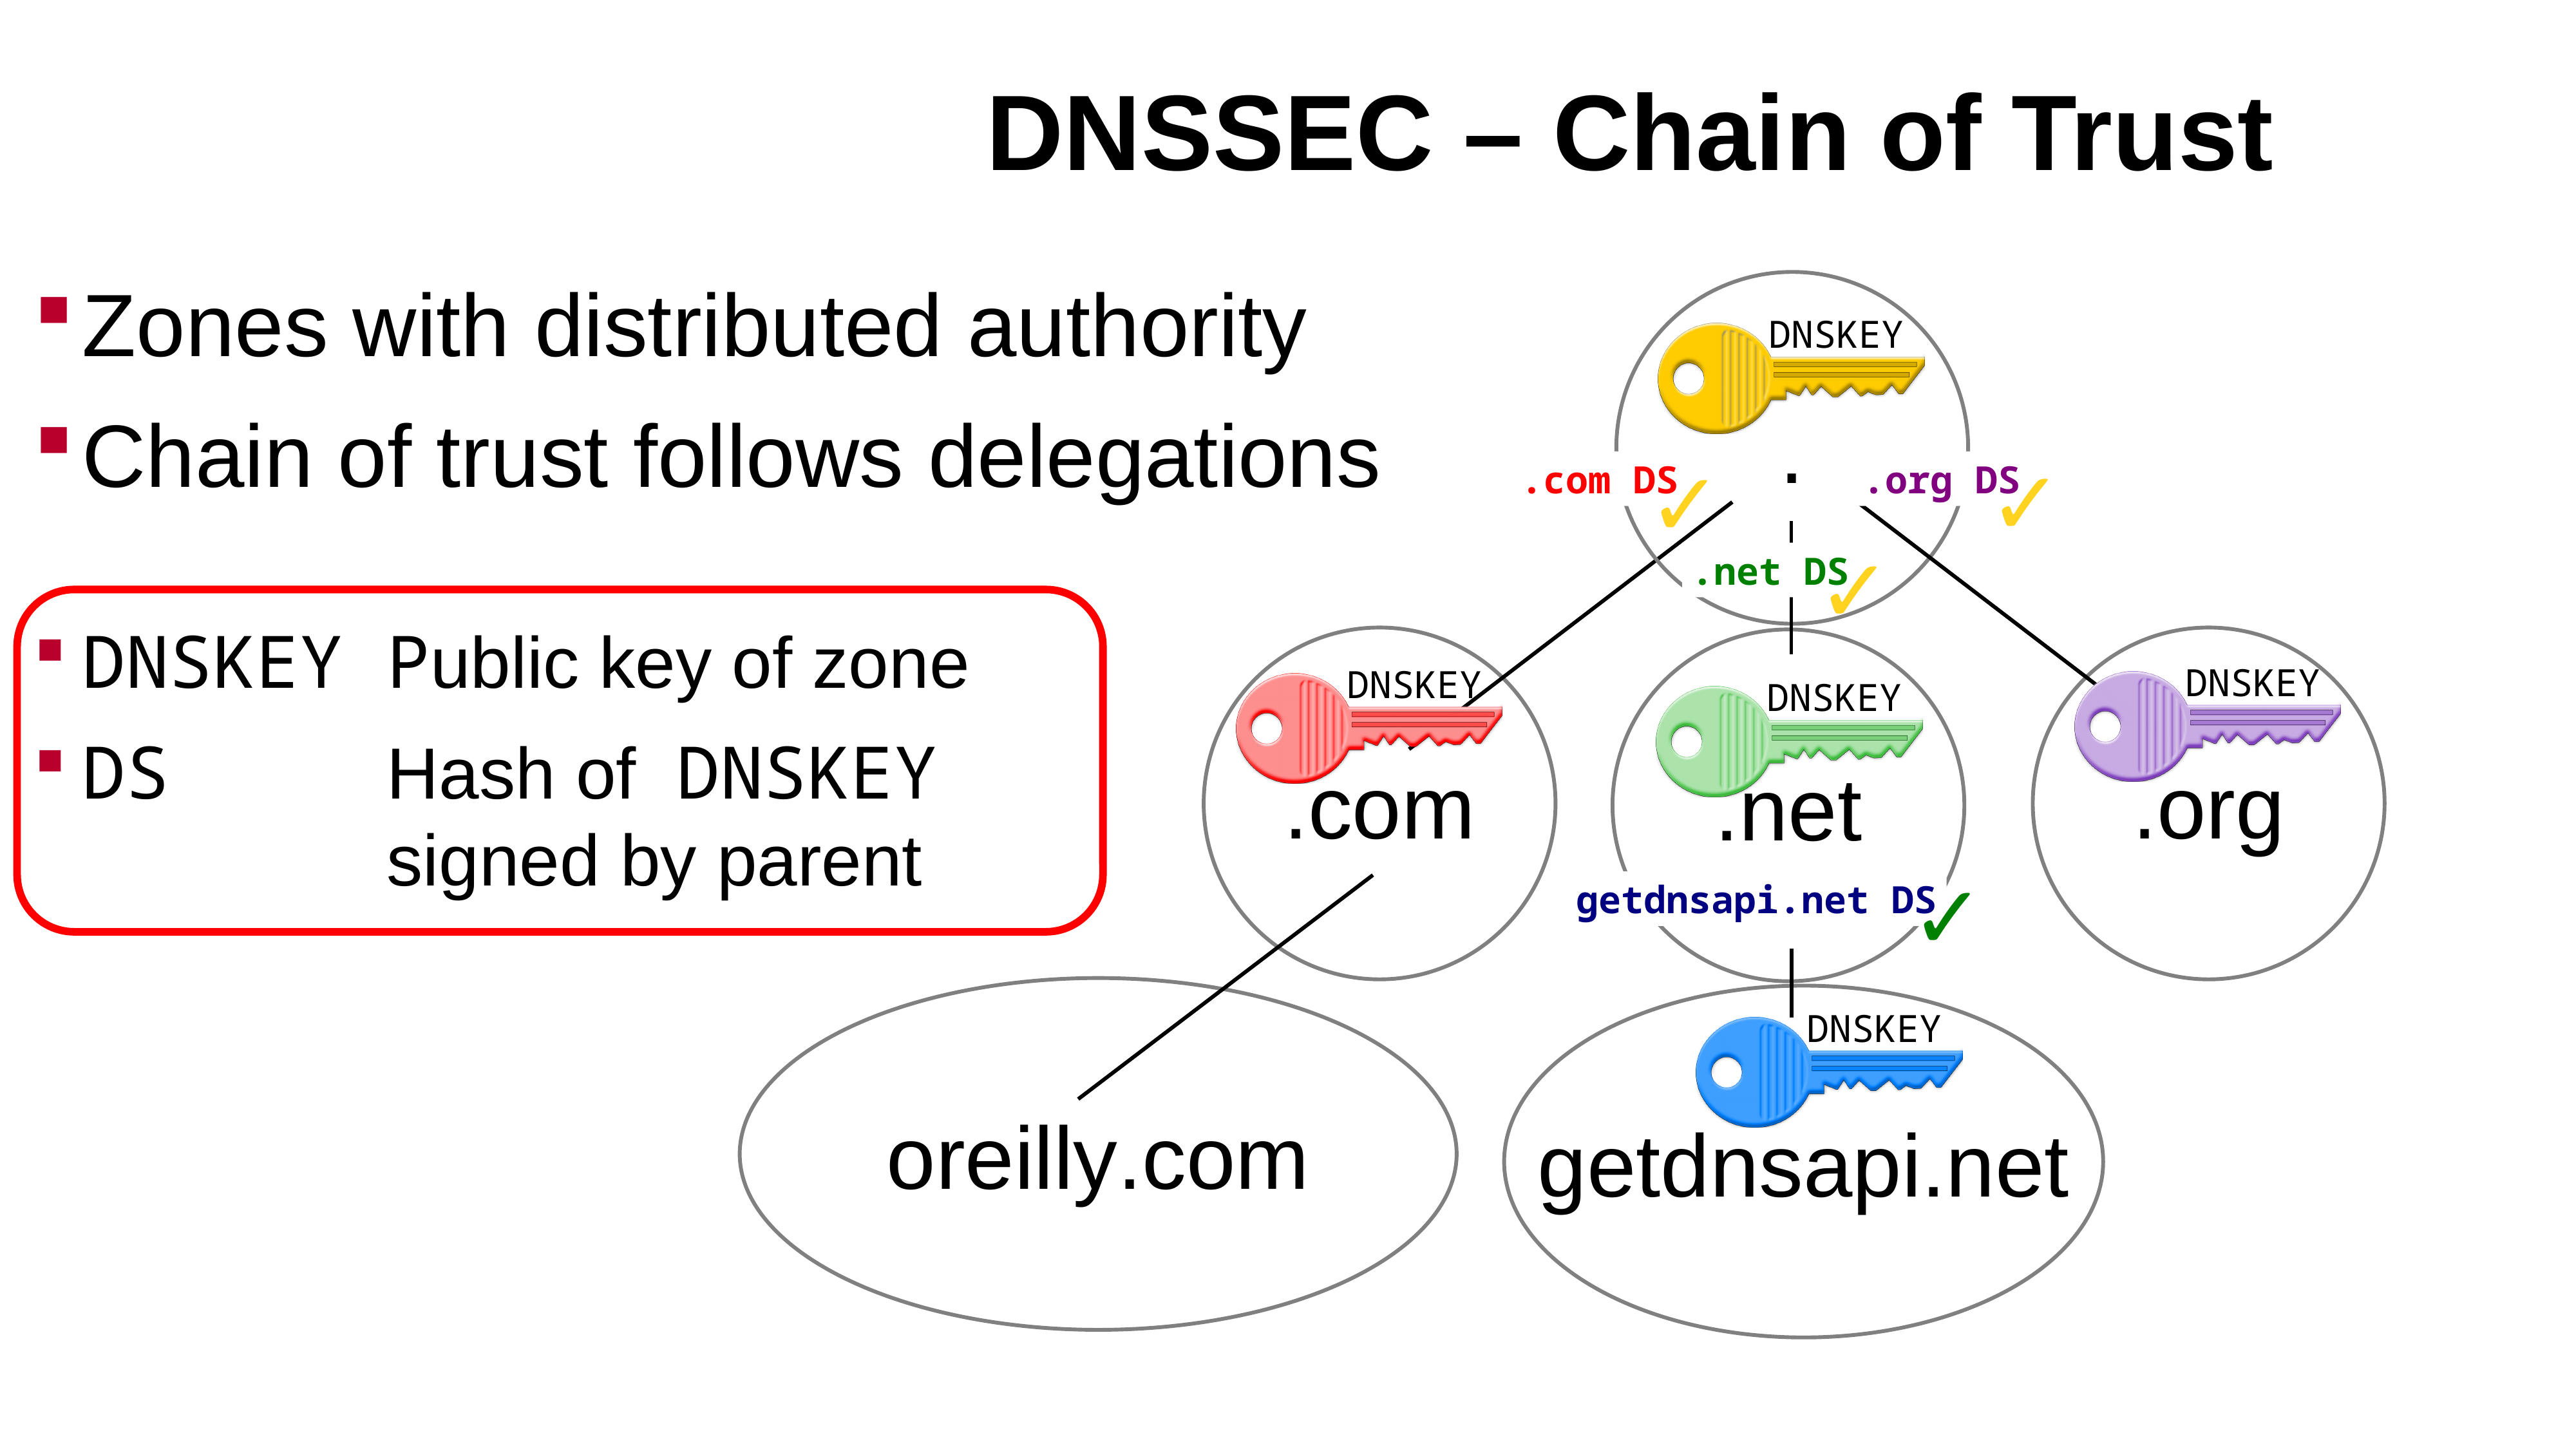

# DNSSEC – Chain of Trust
Zones with distributed authority
Chain of trust follows delegations
DNSKEY	Public key of zone
DS			Hash of DNSKEY
				signed by parent
.
 DNSKEY
✓
✓
.com DS
.org DS
✓
.net DS
.com
.org
.net
 DNSKEY
 DNSKEY
 DNSKEY
✓
getdnsapi.net DS
oreilly.com
getdnsapi.net
 DNSKEY